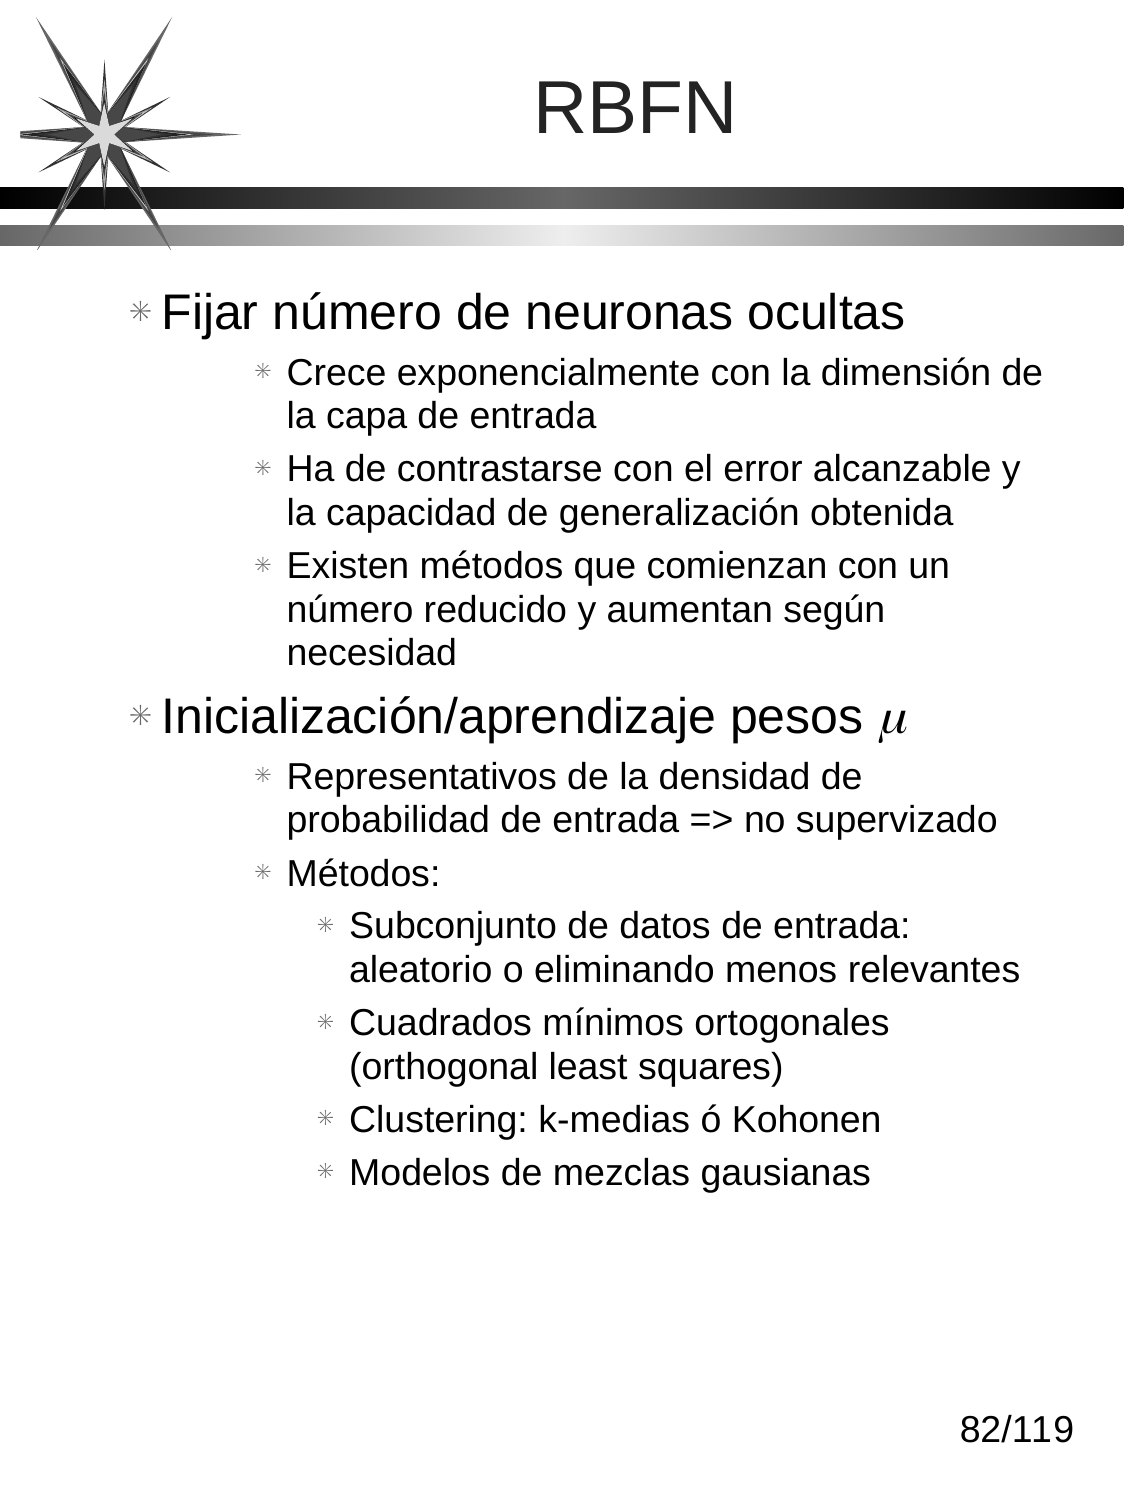

# RBFN
Fijar número de neuronas ocultas
Crece exponencialmente con la dimensión de la capa de entrada
Ha de contrastarse con el error alcanzable y la capacidad de generalización obtenida
Existen métodos que comienzan con un número reducido y aumentan según necesidad
Inicialización/aprendizaje pesos 
Representativos de la densidad de probabilidad de entrada => no supervizado
Métodos:
Subconjunto de datos de entrada: aleatorio o eliminando menos relevantes
Cuadrados mínimos ortogonales (orthogonal least squares)
Clustering: k-medias ó Kohonen
Modelos de mezclas gausianas